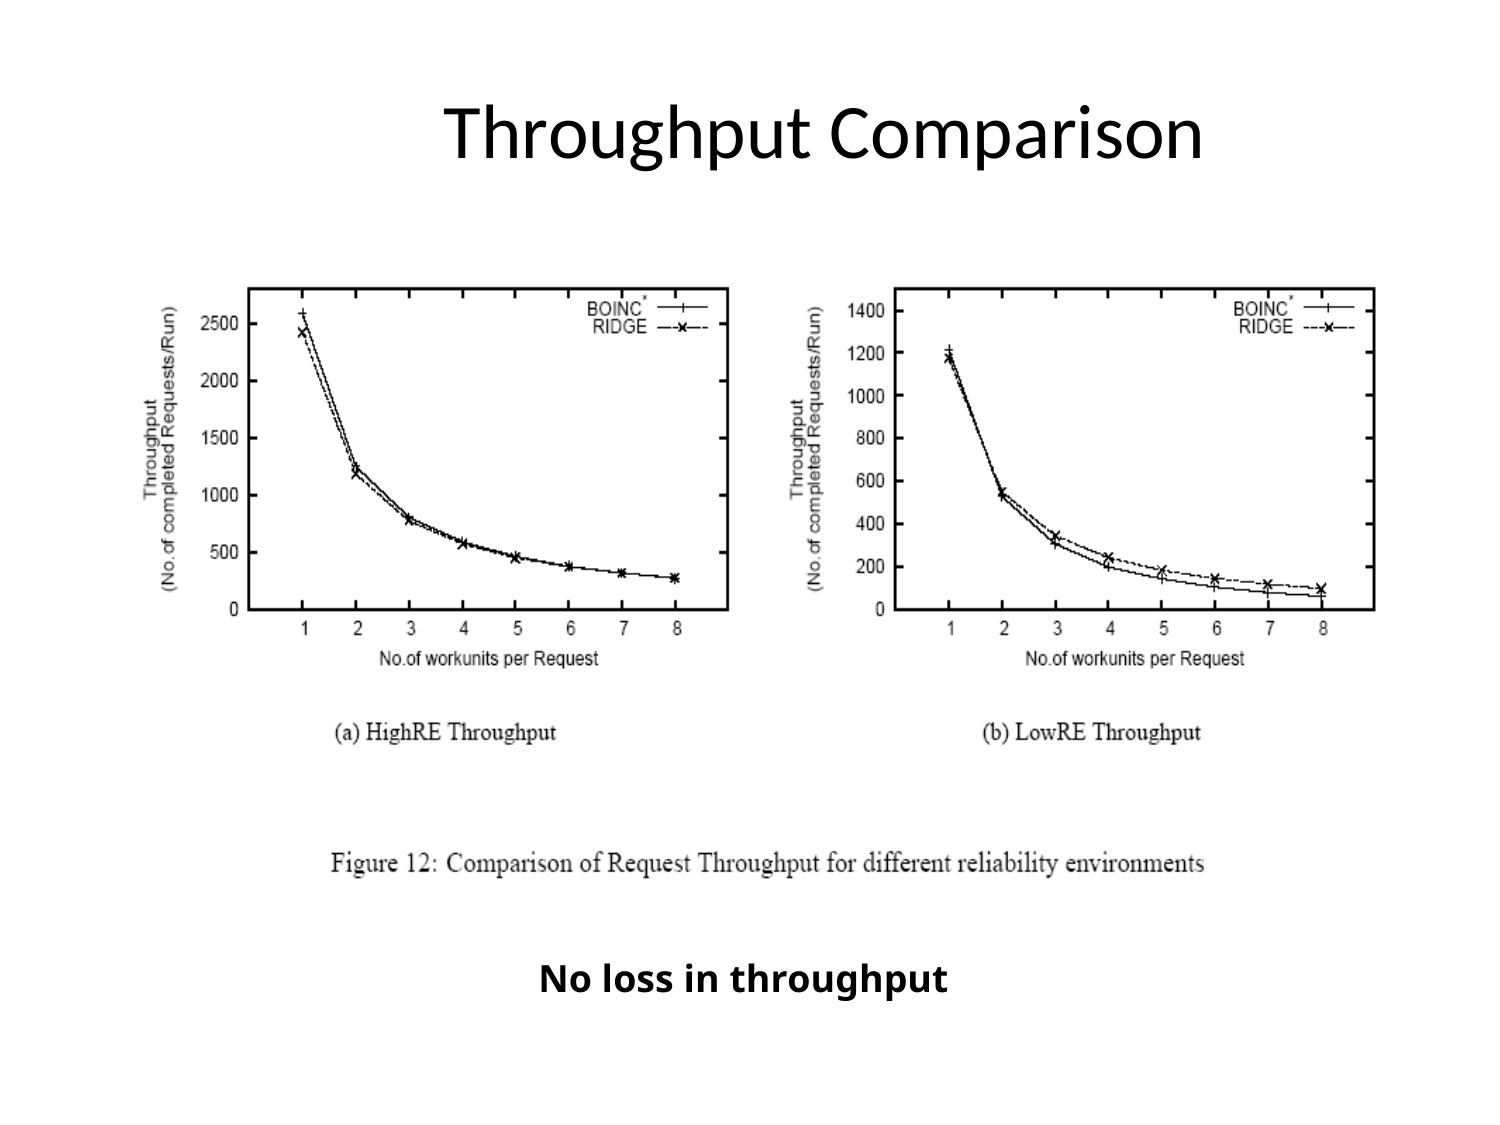

# Throughput Comparison
No loss in throughput